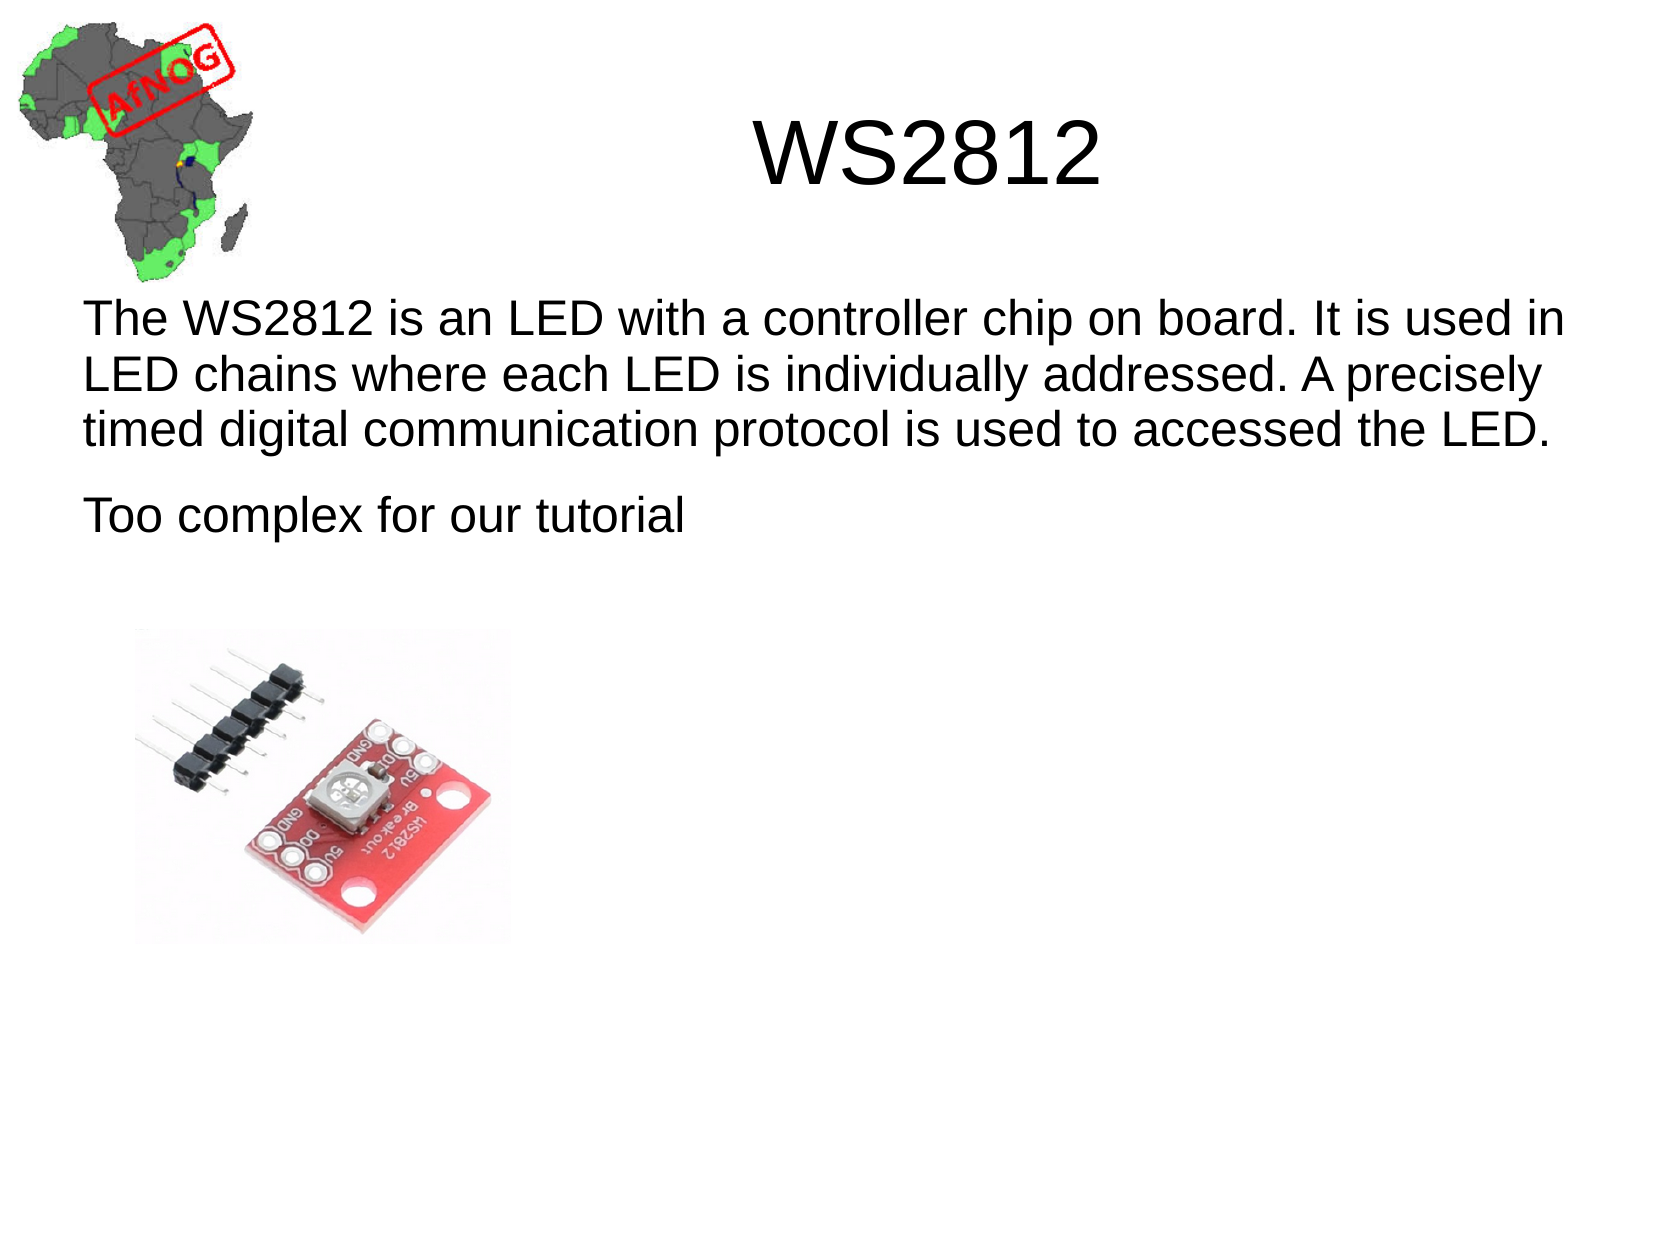

# WS2812
The WS2812 is an LED with a controller chip on board. It is used in LED chains where each LED is individually addressed. A precisely timed digital communication protocol is used to accessed the LED.
Too complex for our tutorial